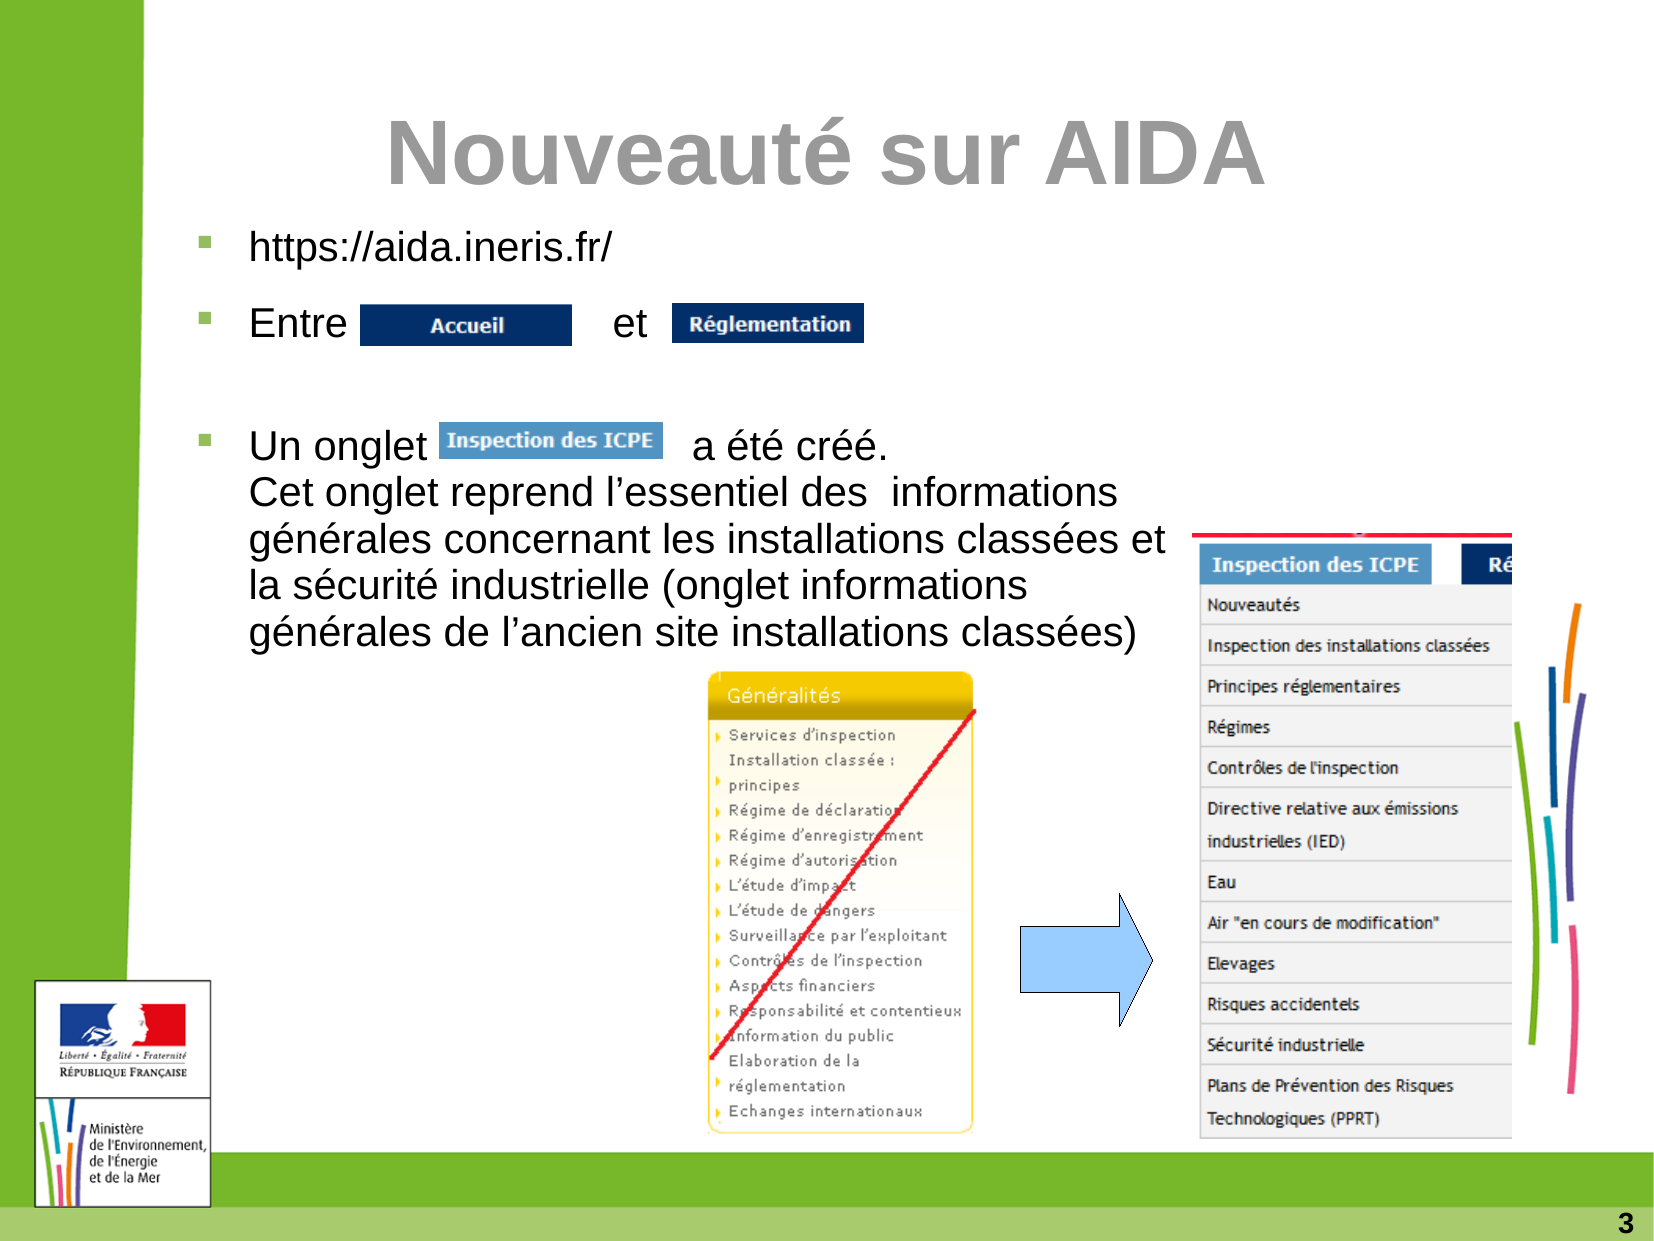

# Nouveauté sur AIDA
https://aida.ineris.fr/
Entre et
Un onglet a été créé.
Cet onglet reprend l’essentiel des informations générales concernant les installations classées et la sécurité industrielle (onglet informations générales de l’ancien site installations classées)